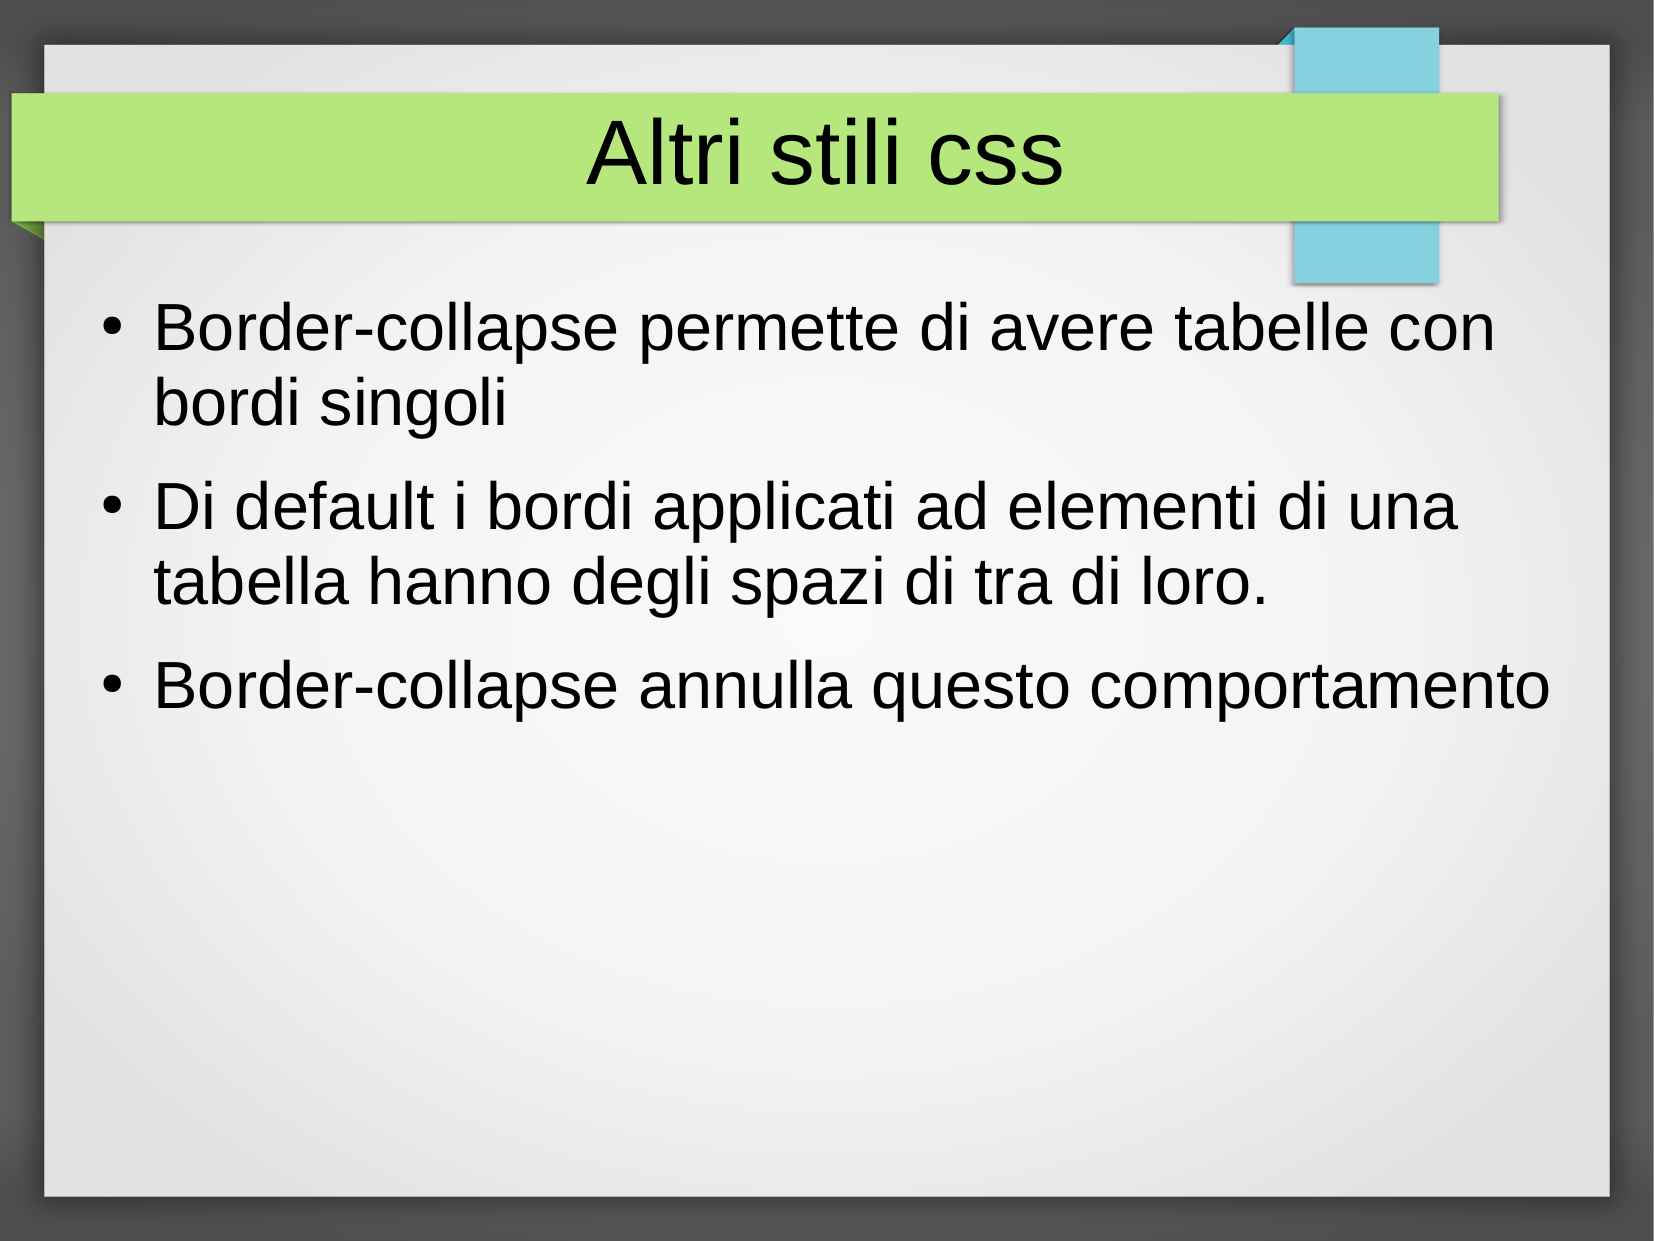

# Altri stili css
Border-collapse permette di avere tabelle con bordi singoli
Di default i bordi applicati ad elementi di una tabella hanno degli spazi di tra di loro.
Border-collapse annulla questo comportamento